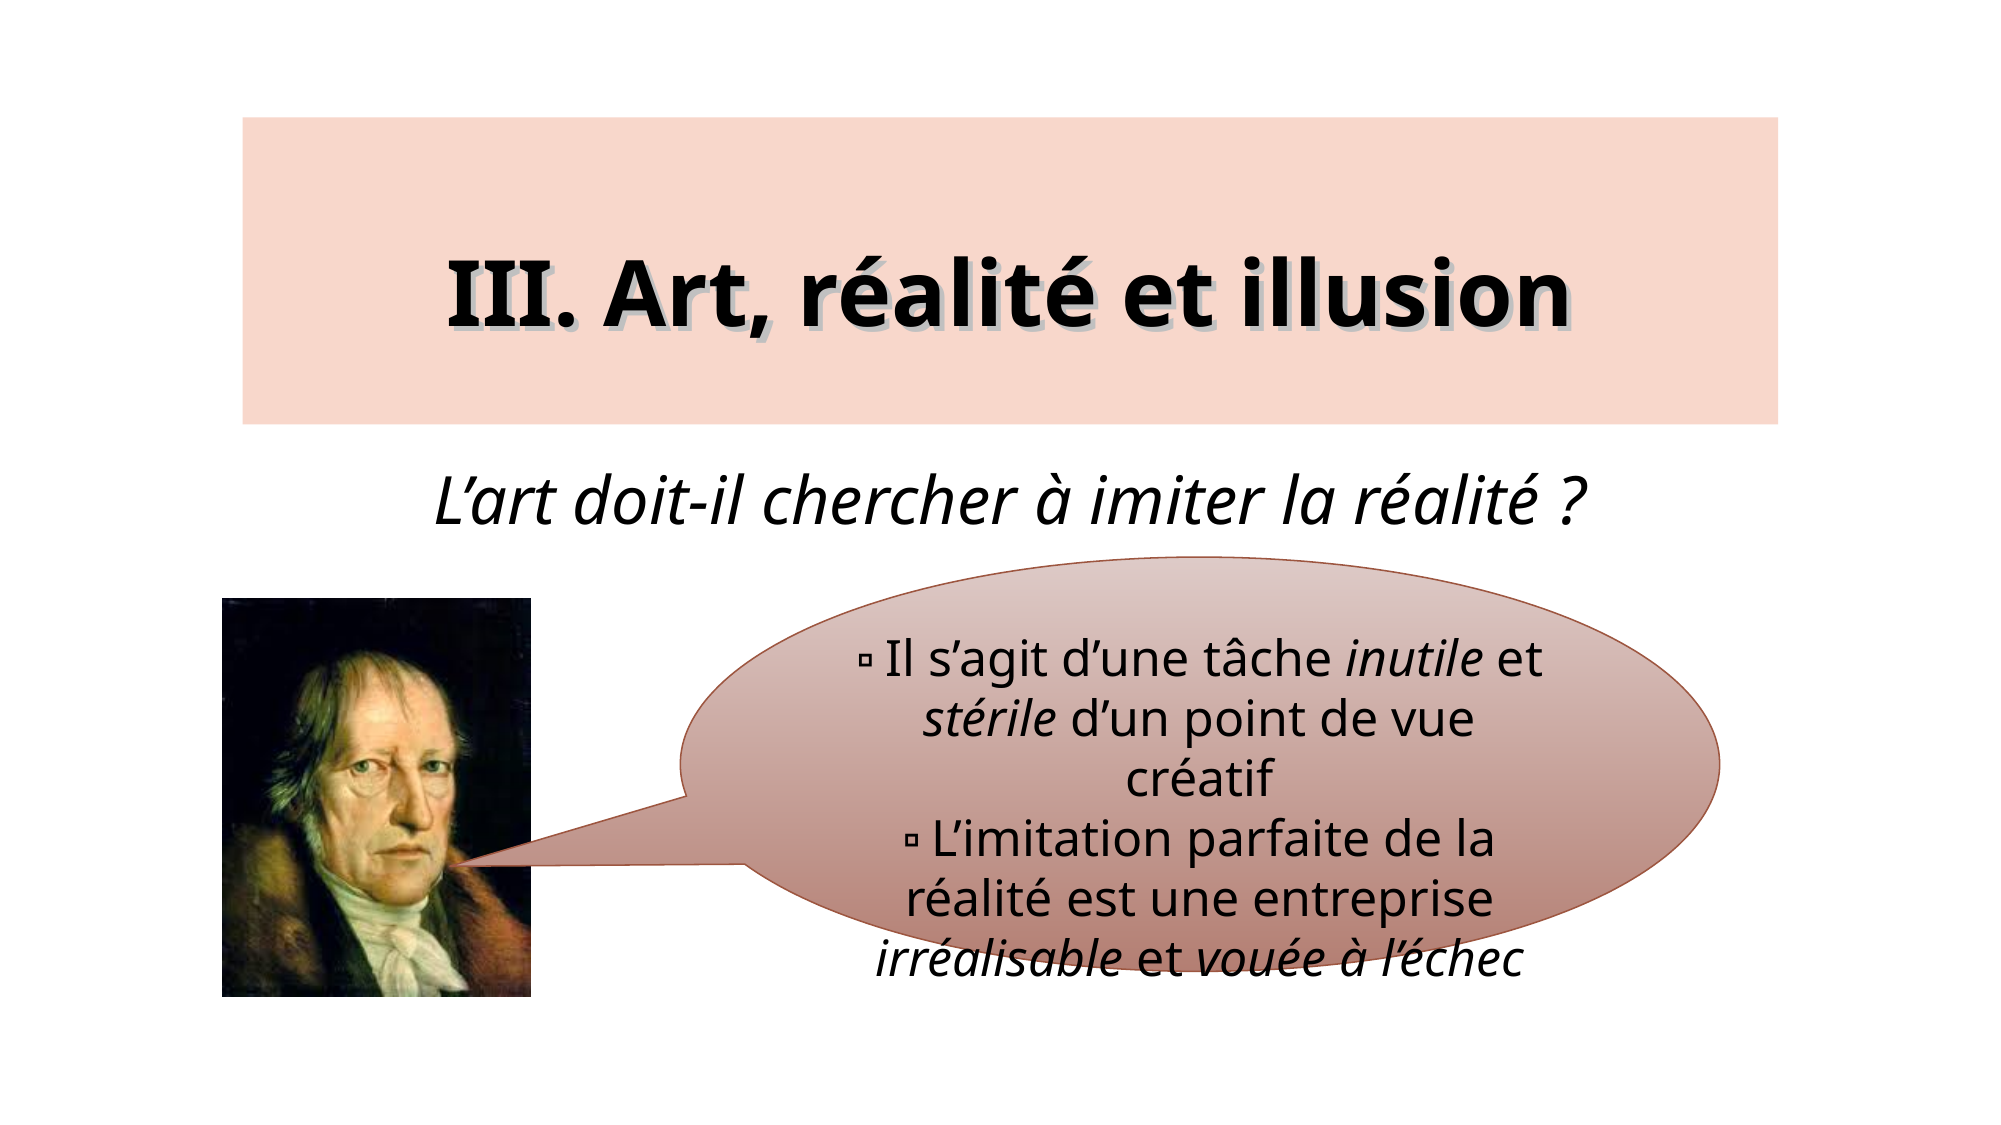

III. Art, réalité et illusion
L’art doit-il chercher à imiter la réalité ?
▫ Il s’agit d’une tâche inutile et stérile d’un point de vue créatif
▫ L’imitation parfaite de la réalité est une entreprise irréalisable et vouée à l’échec